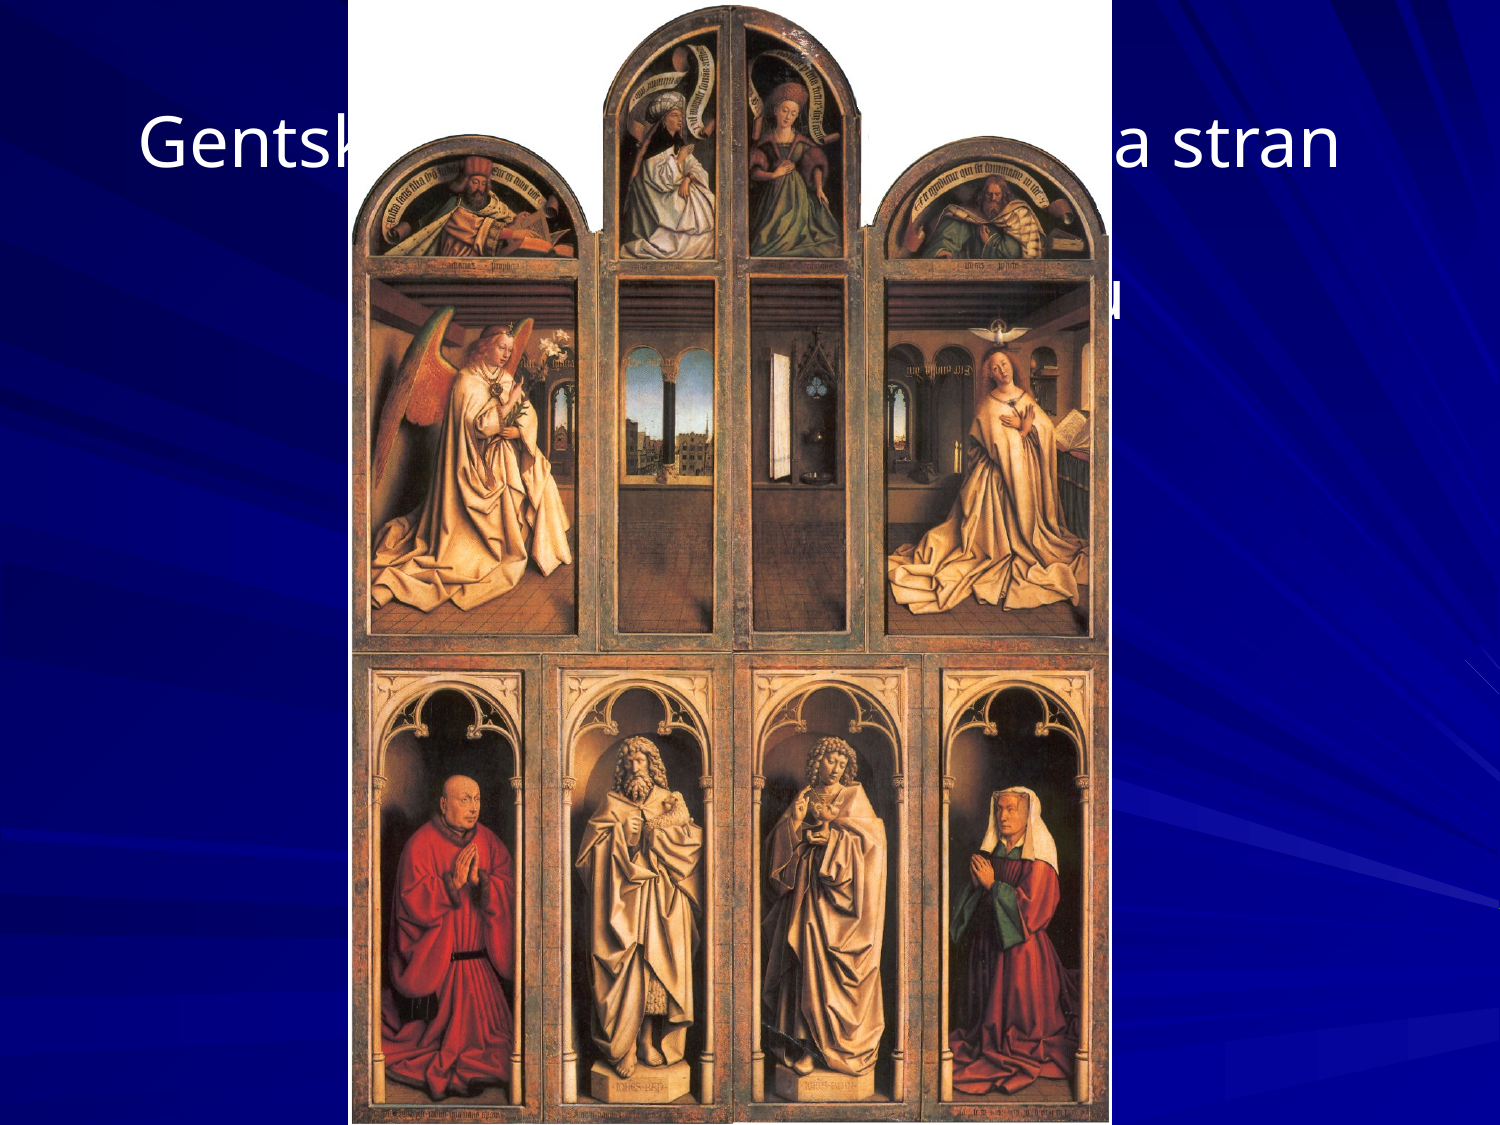

# Gentski oltar, zaprt oz. delovna stran
1432, olje na panelu